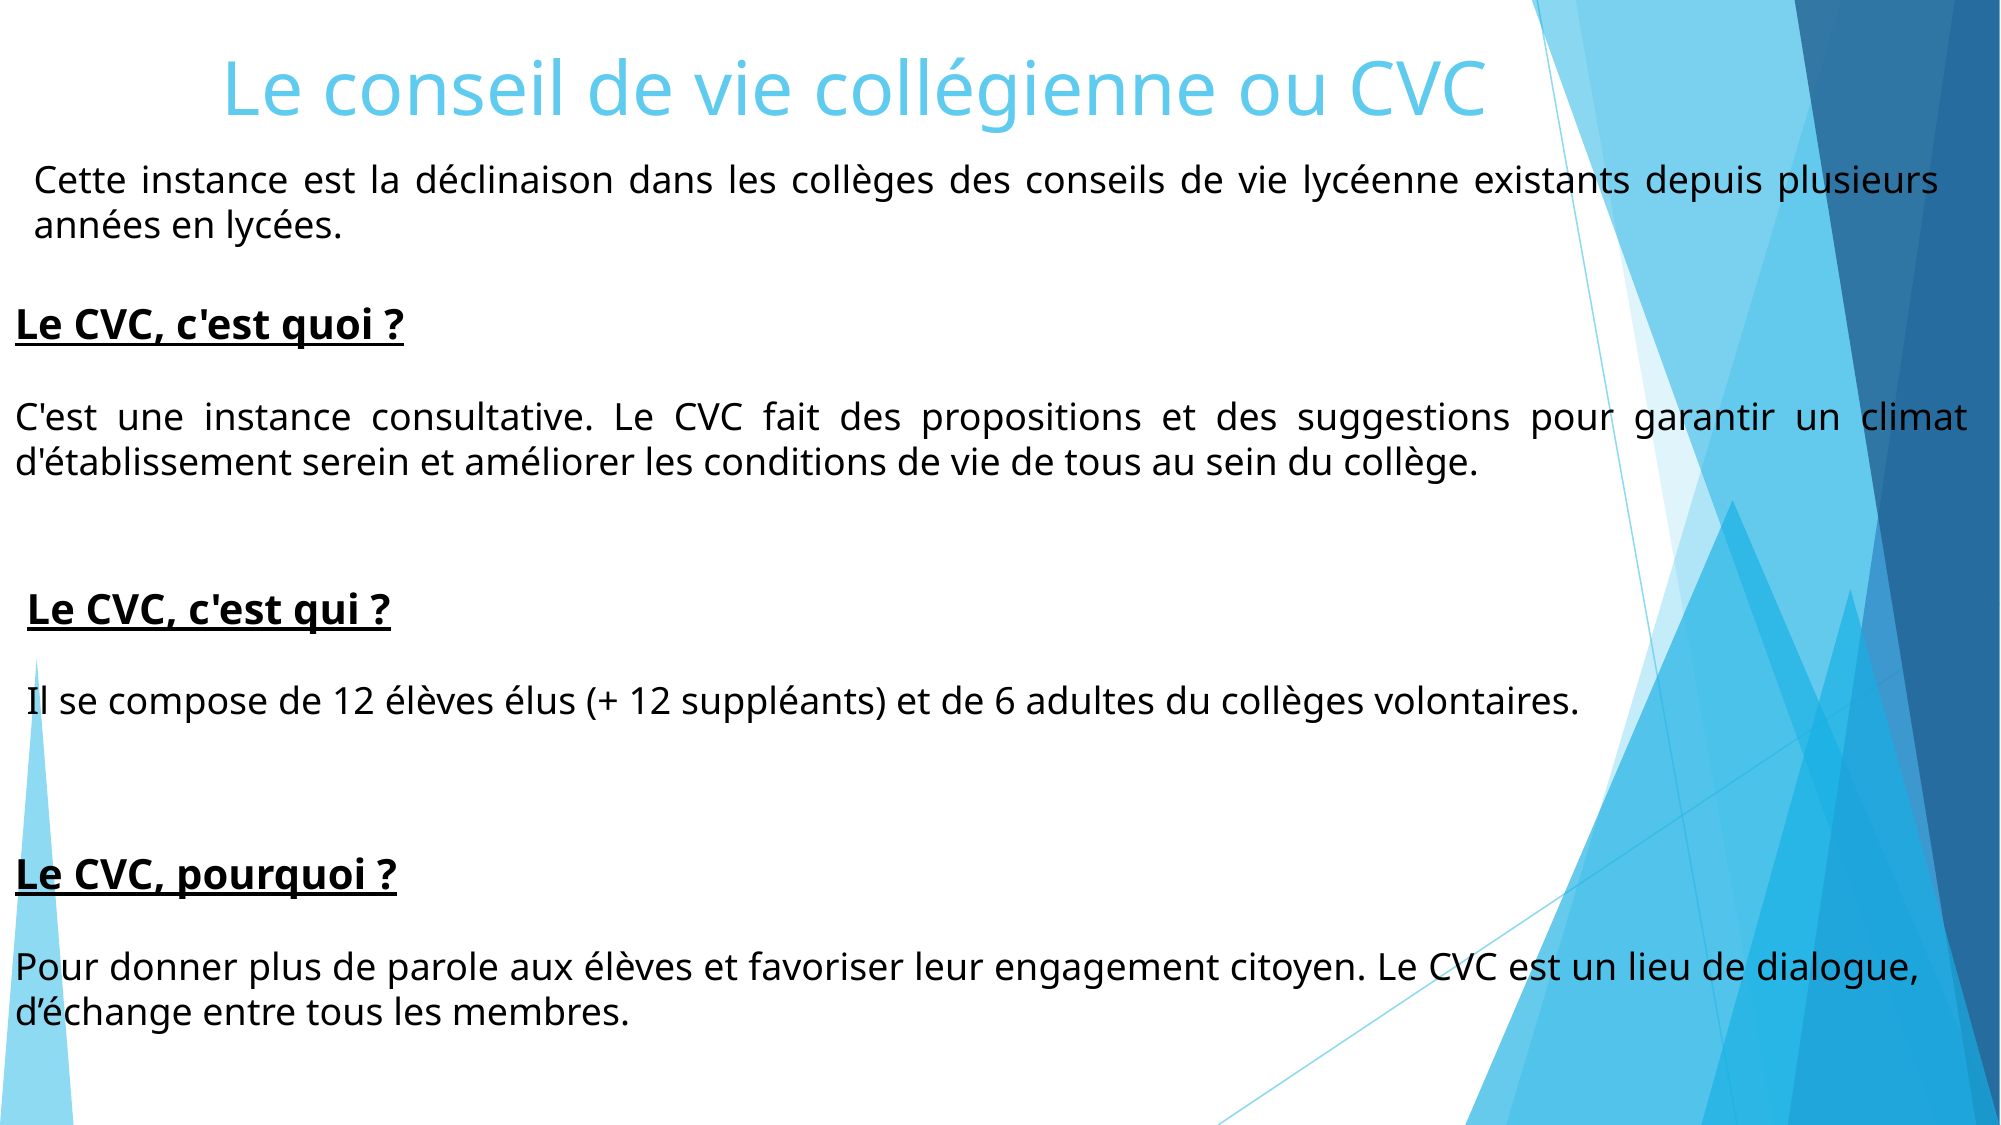

Le conseil de vie collégienne ou CVC
Cette instance est la déclinaison dans les collèges des conseils de vie lycéenne existants depuis plusieurs années en lycées.
Le CVC, c'est quoi ?
C'est une instance consultative. Le CVC fait des propositions et des suggestions pour garantir un climat d'établissement serein et améliorer les conditions de vie de tous au sein du collège.
Le CVC, c'est qui ?
Il se compose de 12 élèves élus (+ 12 suppléants) et de 6 adultes du collèges volontaires.
Le CVC, pourquoi ?
Pour donner plus de parole aux élèves et favoriser leur engagement citoyen. Le CVC est un lieu de dialogue, d’échange entre tous les membres.